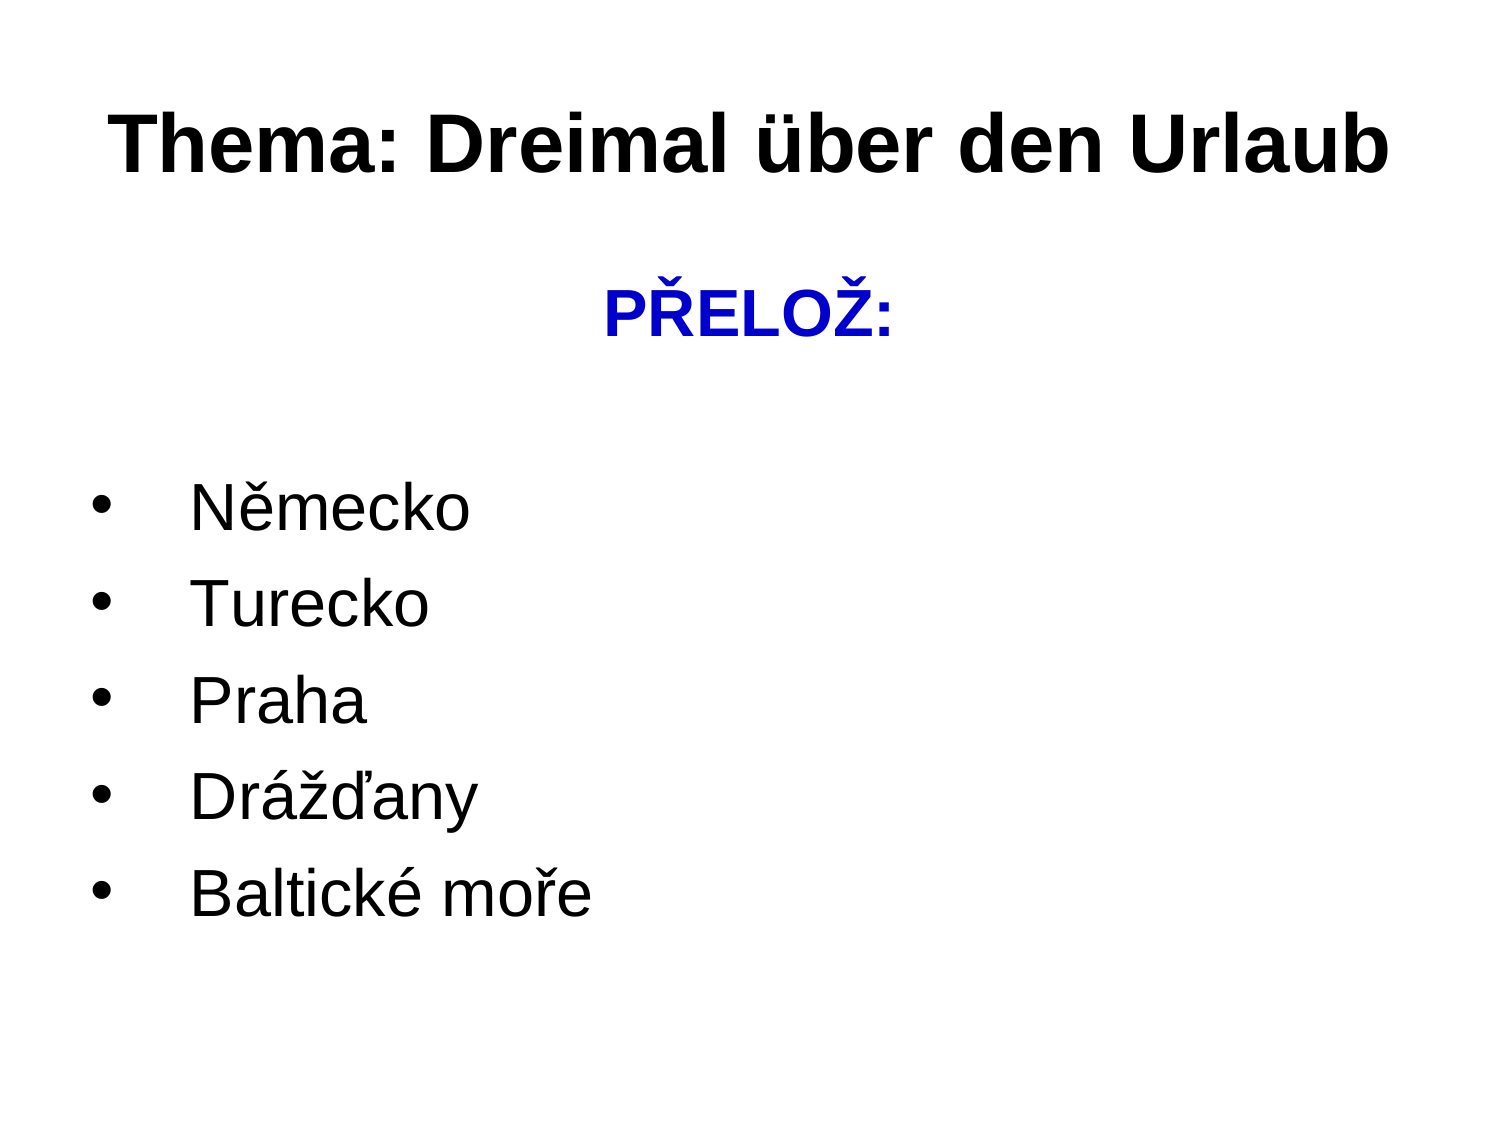

# Thema: Dreimal über den Urlaub
PŘELOŽ:
Německo
Turecko
Praha
Drážďany
Baltické moře